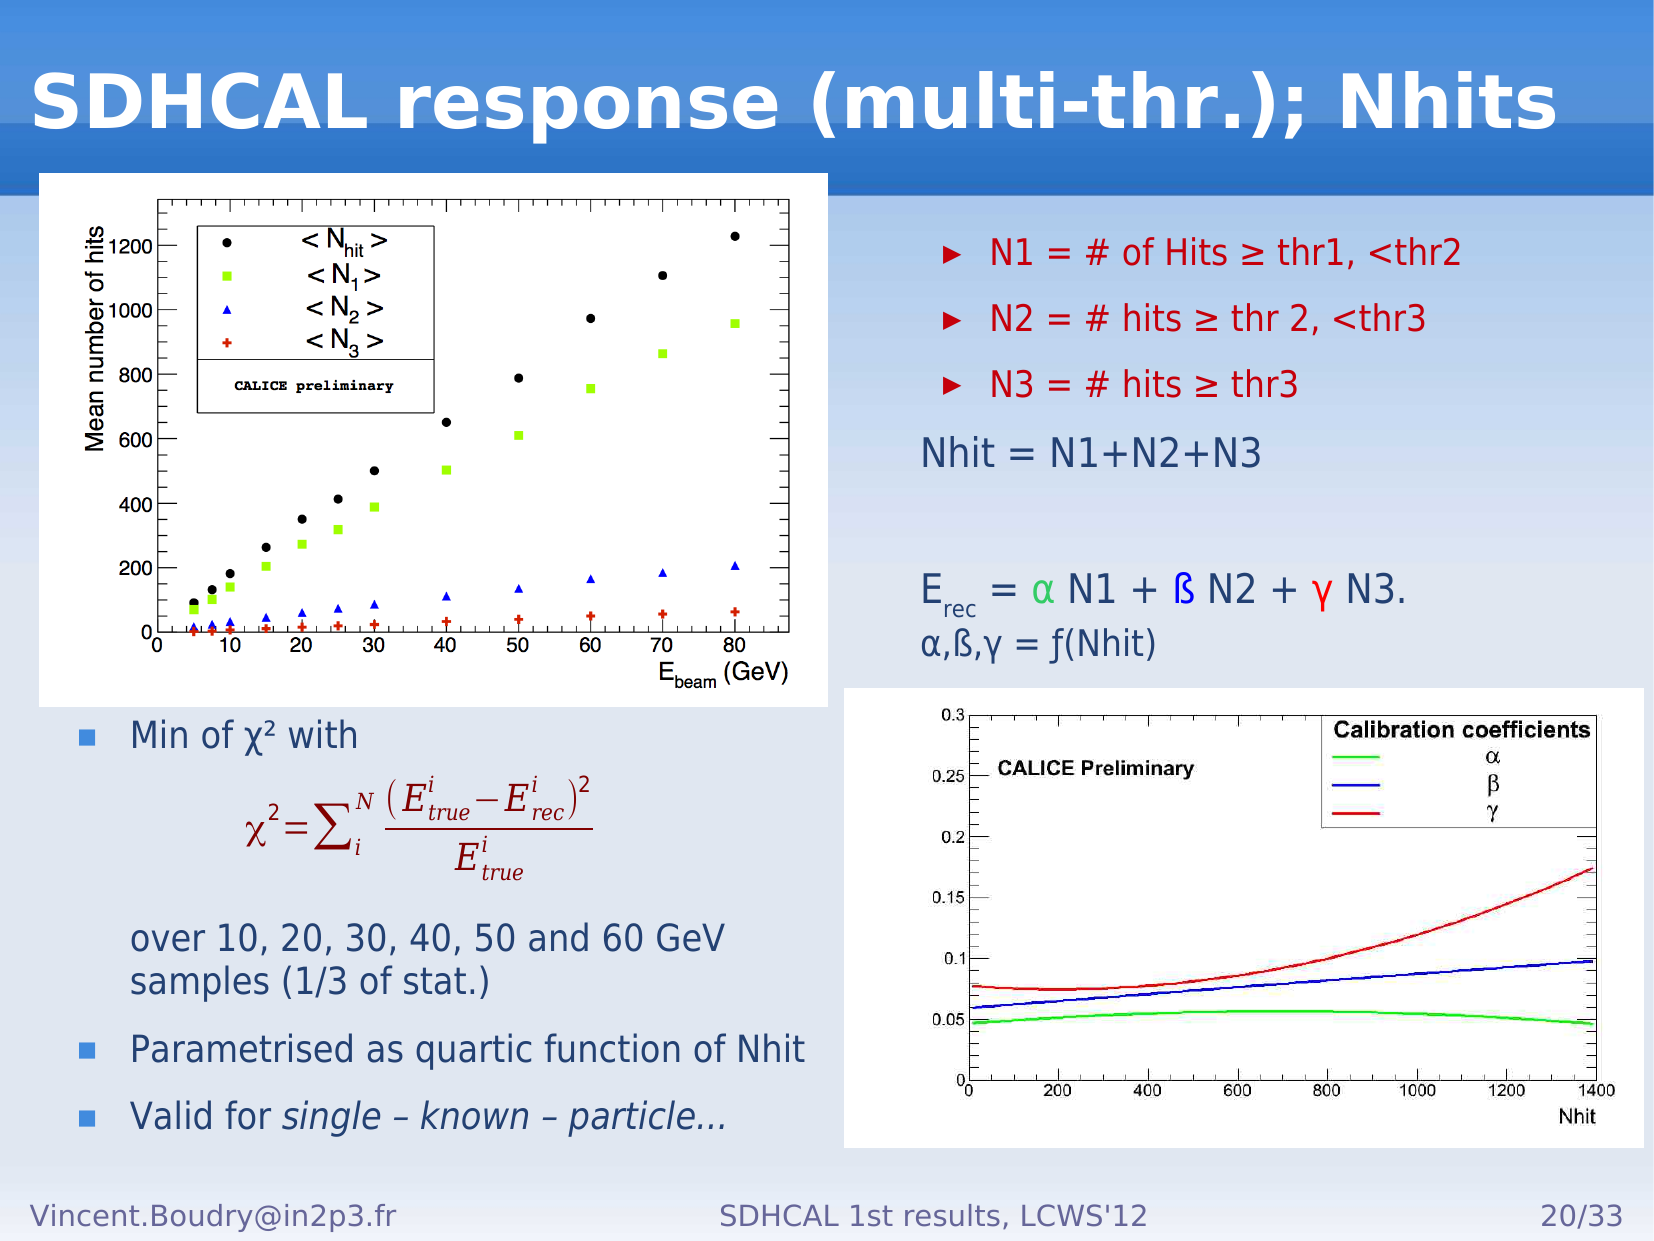

# SDHCAL response (multi-thr.); Nhits
N1 = # of Hits ≥ thr1, <thr2
N2 = # hits ≥ thr 2, <thr3
N3 = # hits ≥ thr3
Nhit = N1+N2+N3
Erec = α N1 + ß N2 + γ N3.
α,ß,γ = ƒ(Nhit)
Min of χ² with
over 10, 20, 30, 40, 50 and 60 GeV
samples (1/3 of stat.)
Parametrised as quartic function of Nhit
Valid for single – known – particle...
Vincent.Boudry@in2p3.fr
SDHCAL 1st results, LCWS'12
20